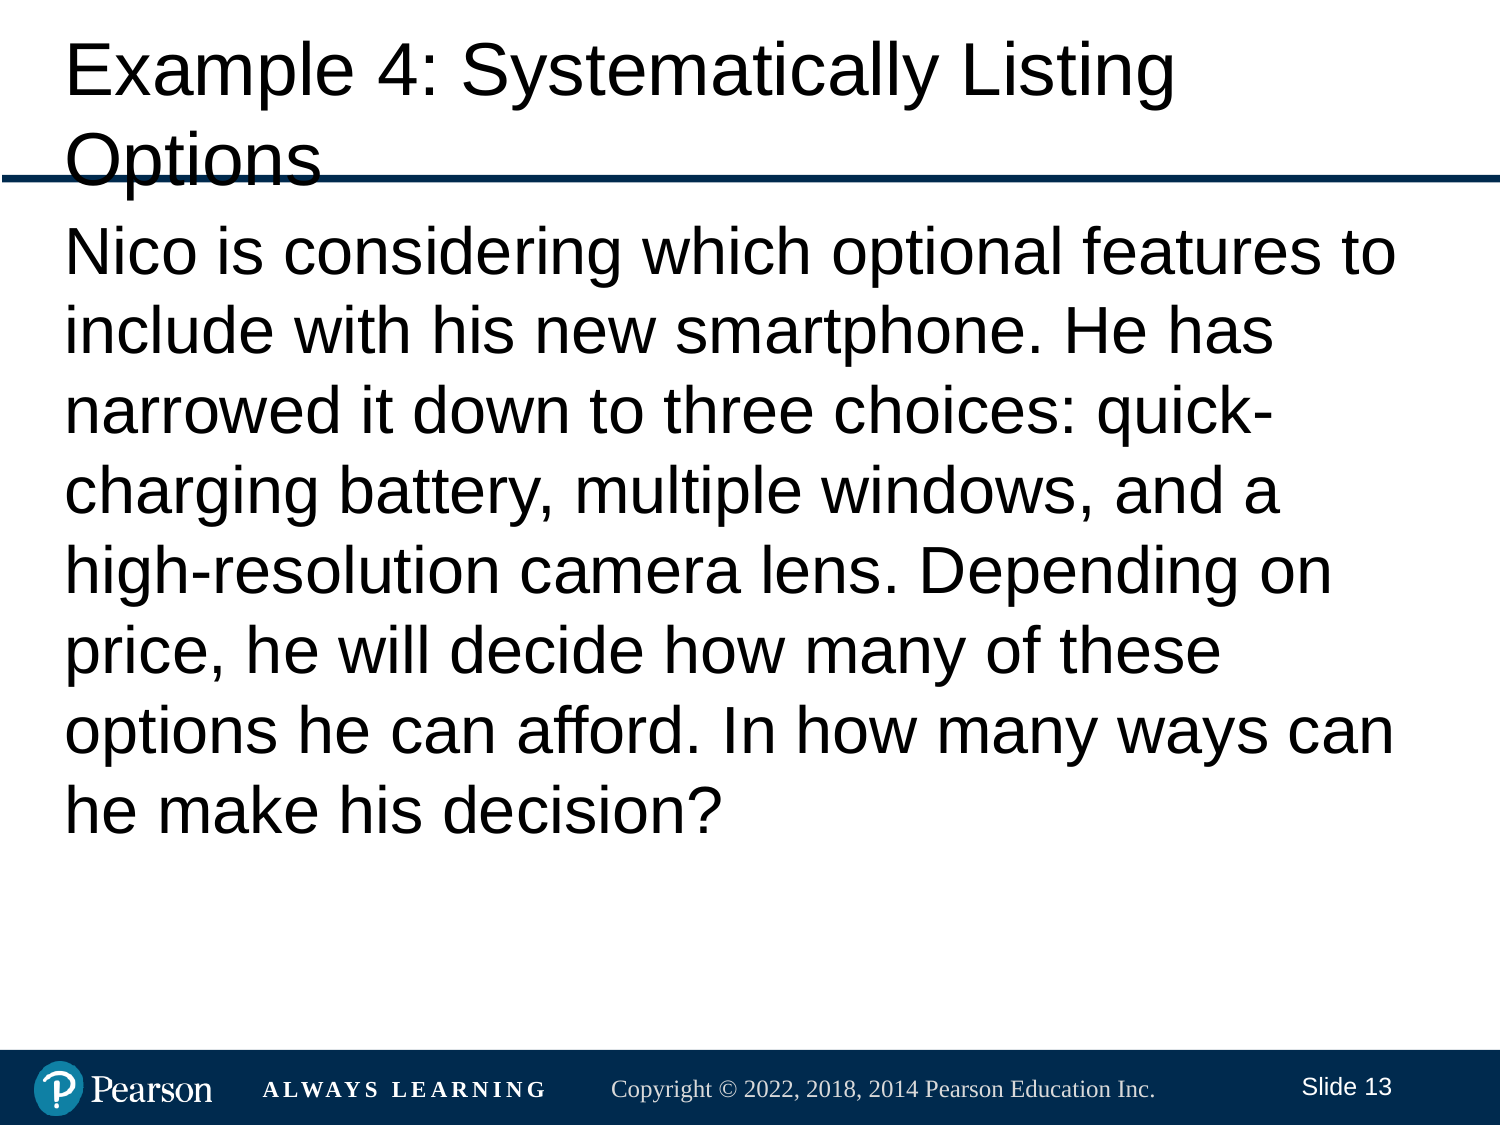

# Example 4: Systematically Listing Options
Nico is considering which optional features to include with his new smartphone. He has narrowed it down to three choices: quick-charging battery, multiple windows, and a high-resolution camera lens. Depending on price, he will decide how many of these options he can afford. In how many ways can he make his decision?